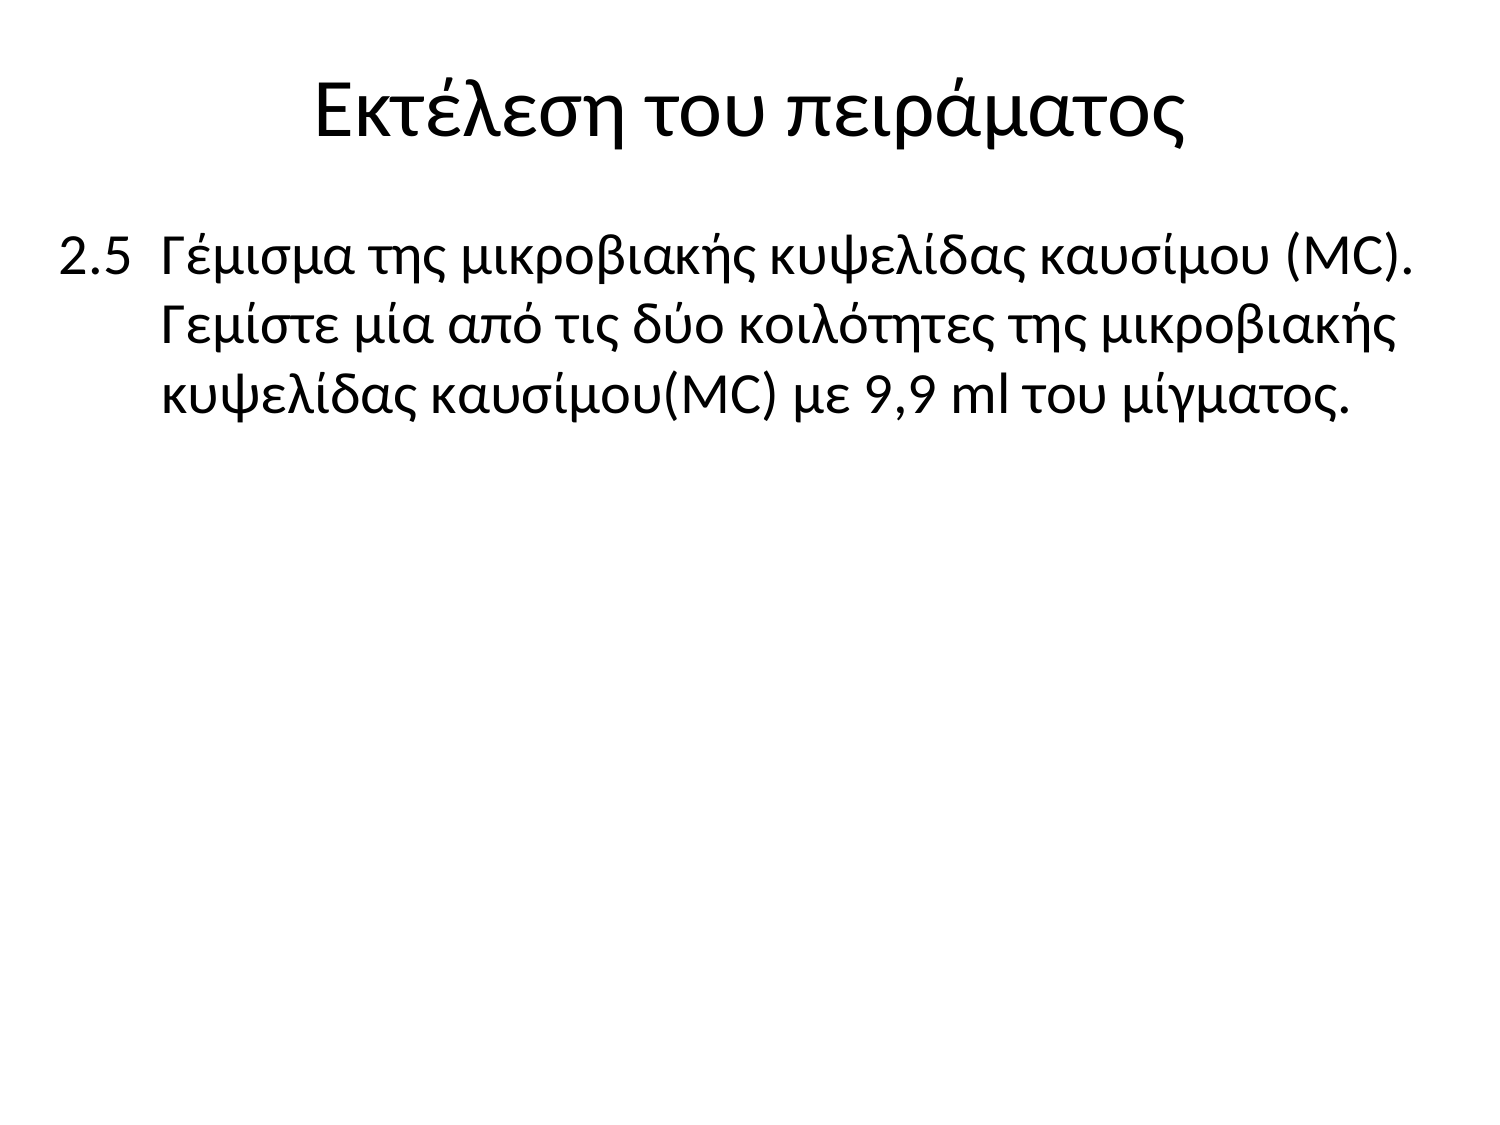

# Εκτέλεση του πειράματος
2.5 	Γέμισμα της μικροβιακής κυψελίδας καυσίμου (MC).
	Γεμίστε μία από τις δύο κοιλότητες της μικροβιακής κυψελίδας καυσίμου(MC) με 9,9 ml του μίγματος.